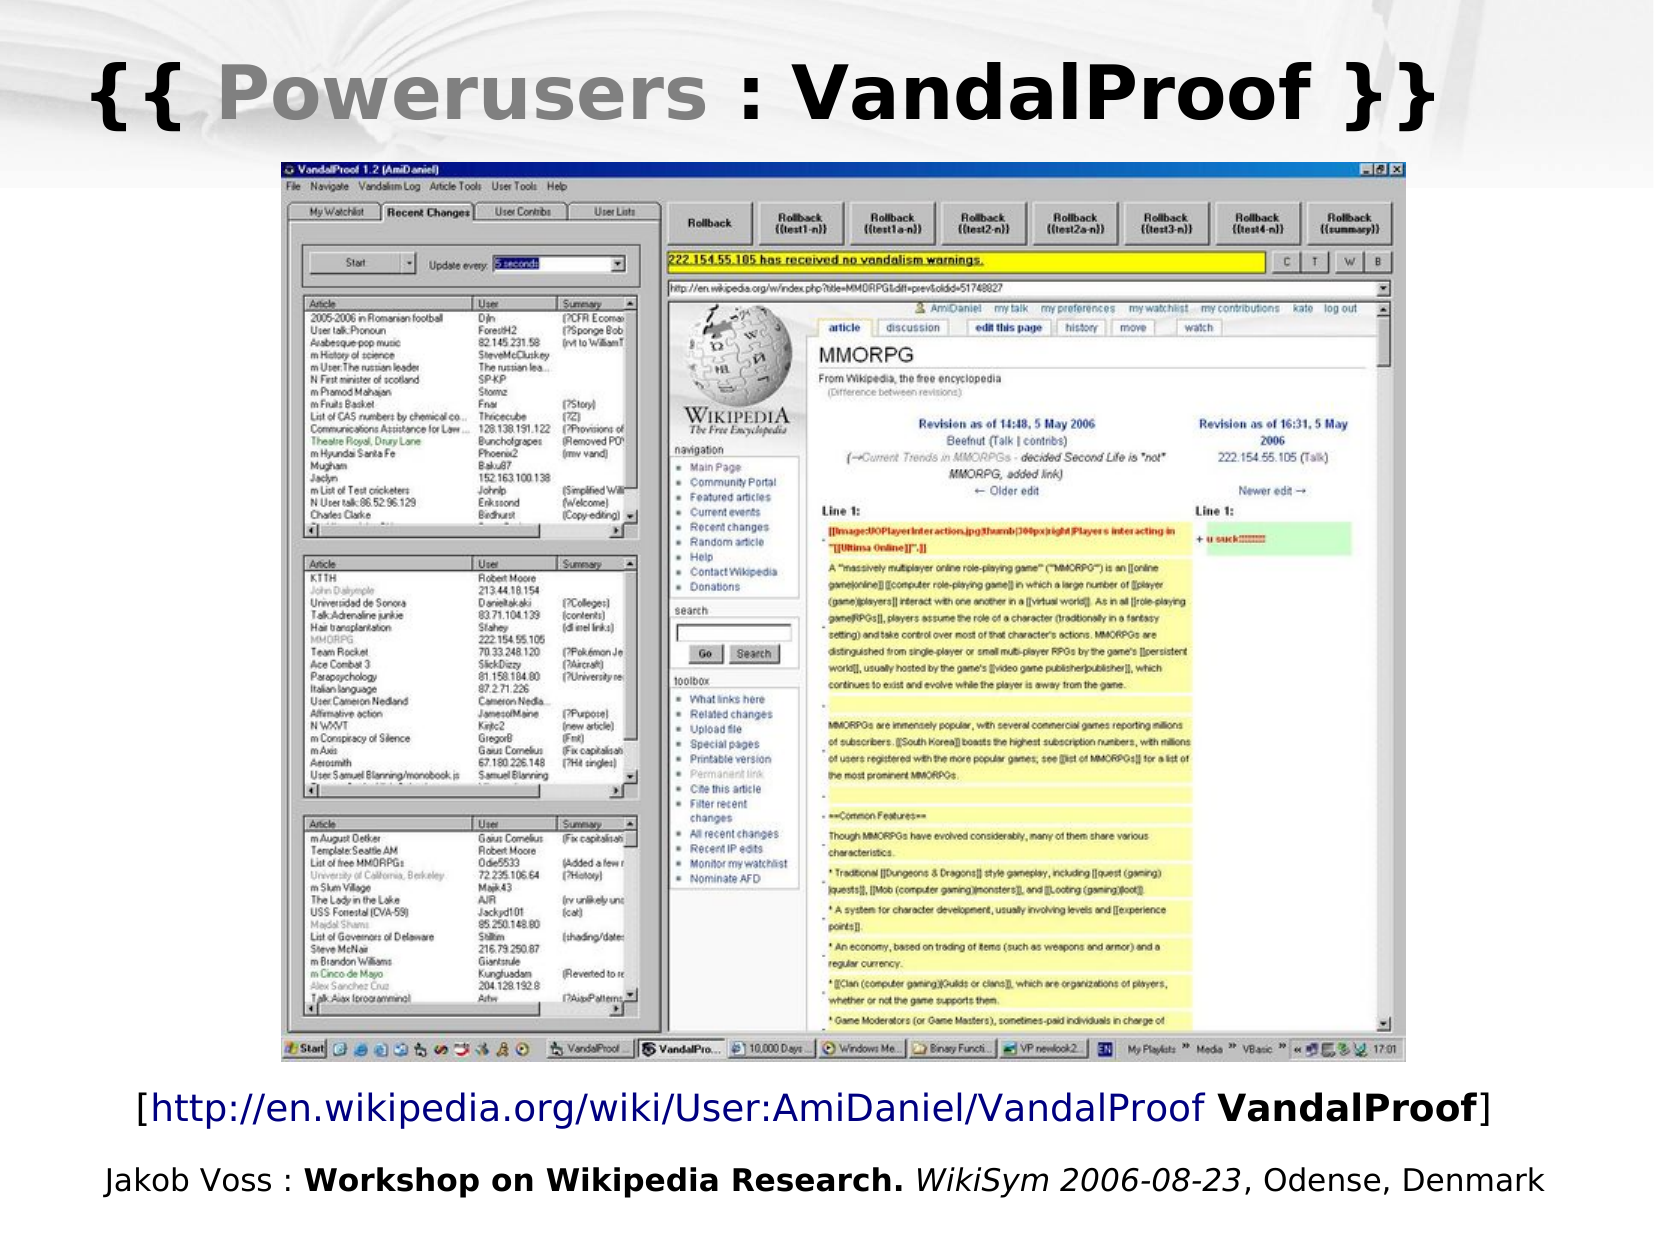

# {{ Powerusers : VandalProof }}
[http://en.wikipedia.org/wiki/User:AmiDaniel/VandalProof VandalProof]